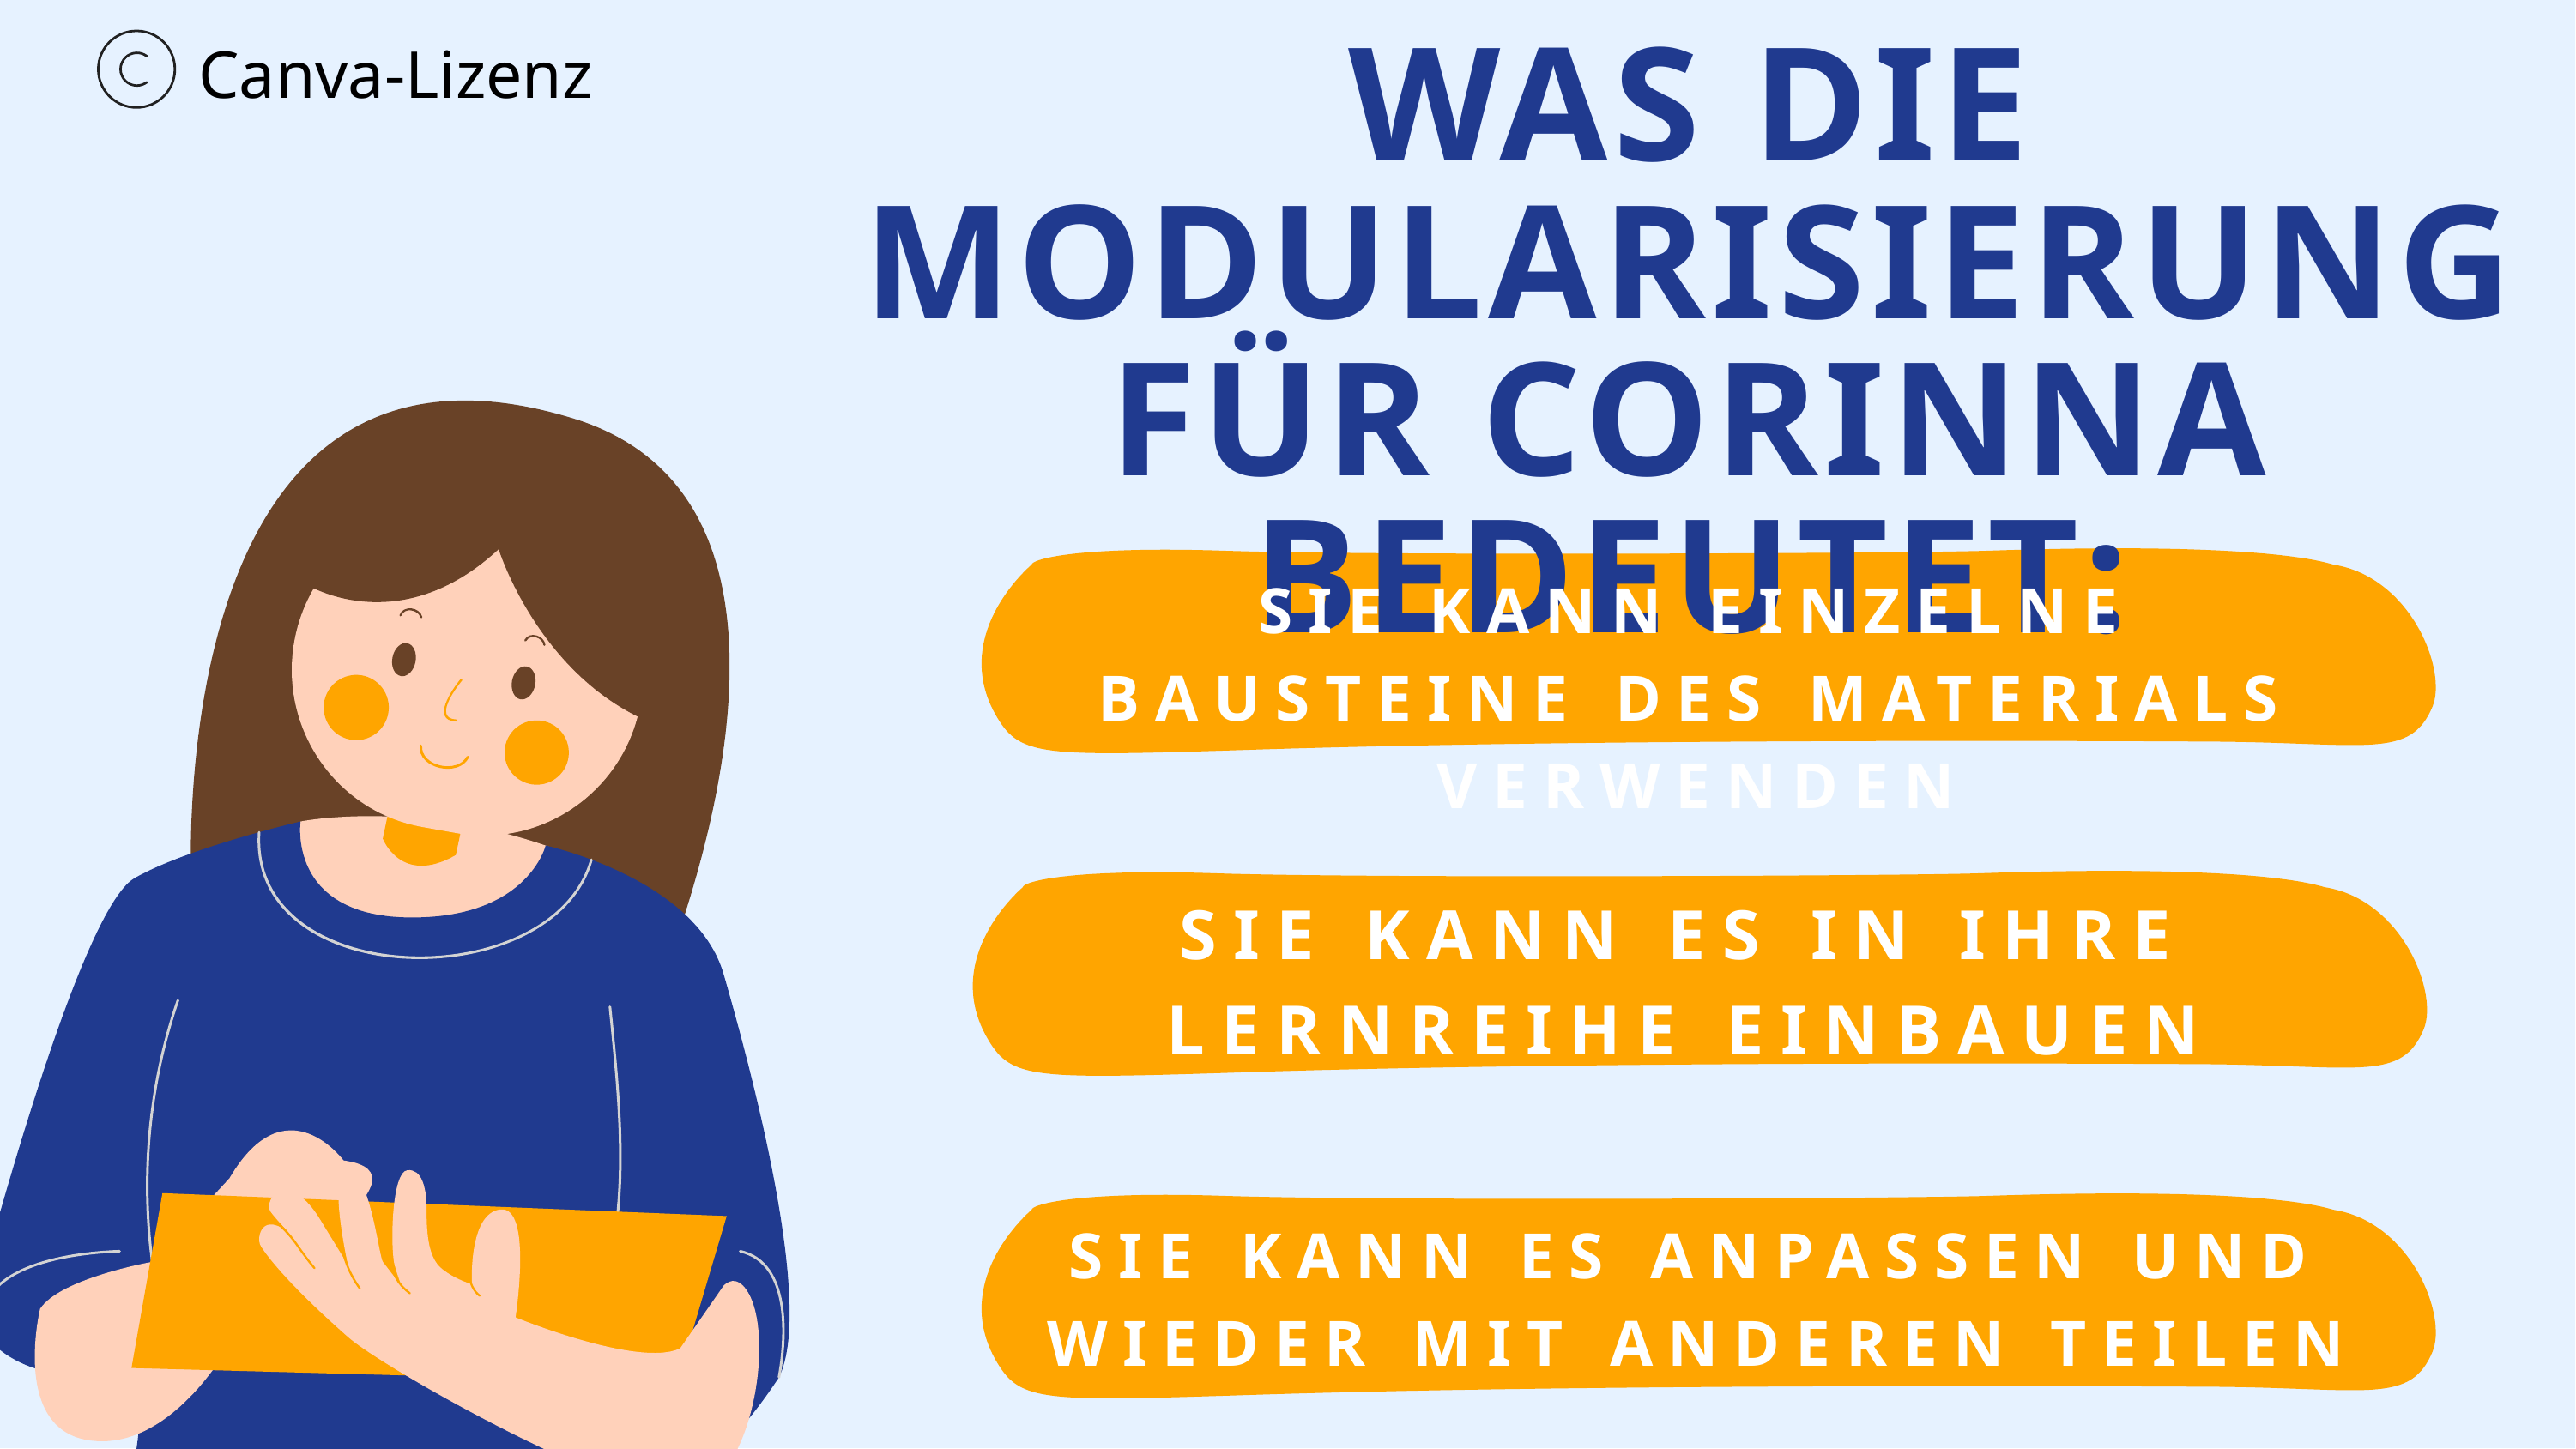

Canva-Lizenz
WAS DIE MODULARISIERUNG FÜR CORINNA BEDEUTET:
SIE KANN EINZELNE BAUSTEINE DES MATERIALS VERWENDEN
SIE KANN ES IN IHRE LERNREIHE EINBAUEN
SIE KANN ES ANPASSEN UND WIEDER MIT ANDEREN TEILEN